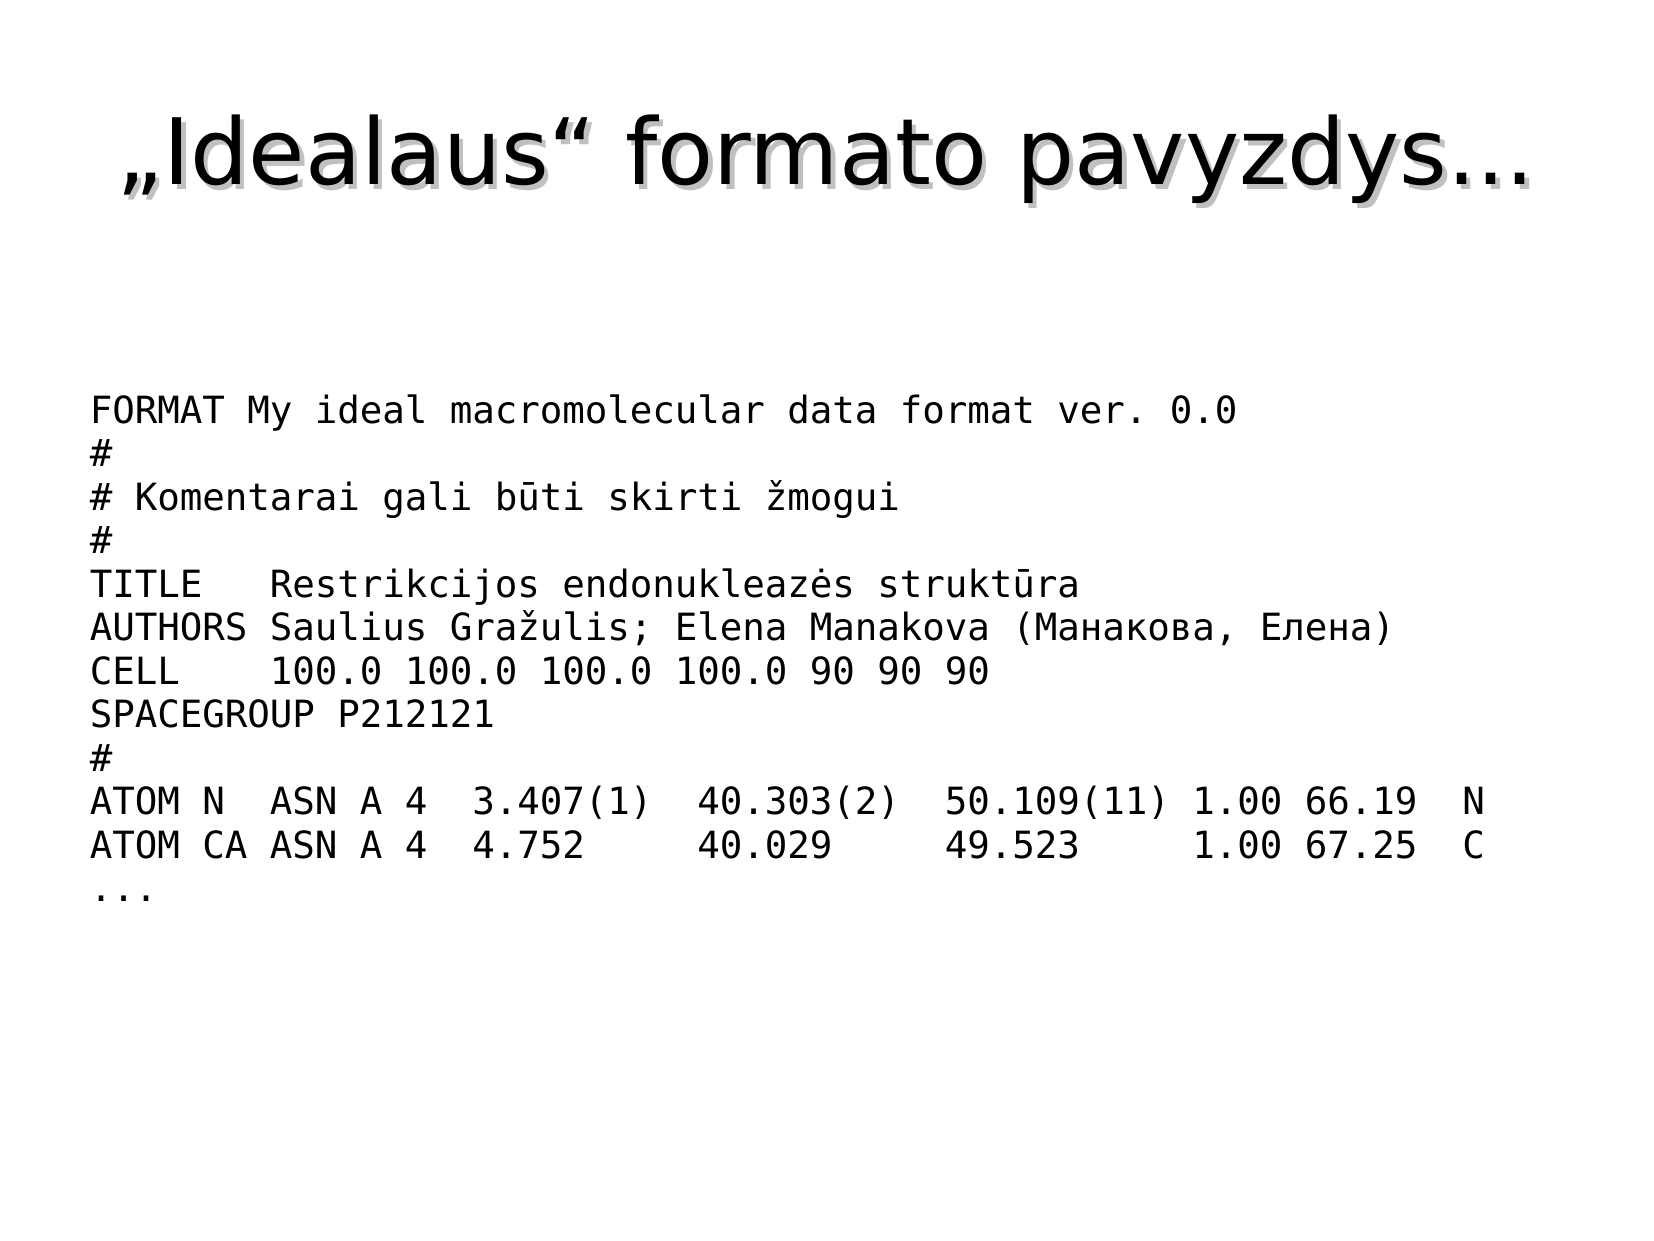

# „Idealaus“ formato pavyzdys...
FORMAT My ideal macromolecular data format ver. 0.0
#
# Komentarai gali būti skirti žmogui
#
TITLE Restrikcijos endonukleazės struktūra
AUTHORS Saulius Gražulis; Elena Manakova (Mанакова, Елена)
CELL 100.0 100.0 100.0 100.0 90 90 90
SPACEGROUP P212121
#
ATOM N ASN A 4 3.407(1) 40.303(2) 50.109(11) 1.00 66.19 N
ATOM CA ASN A 4 4.752 40.029 49.523 1.00 67.25 C
...